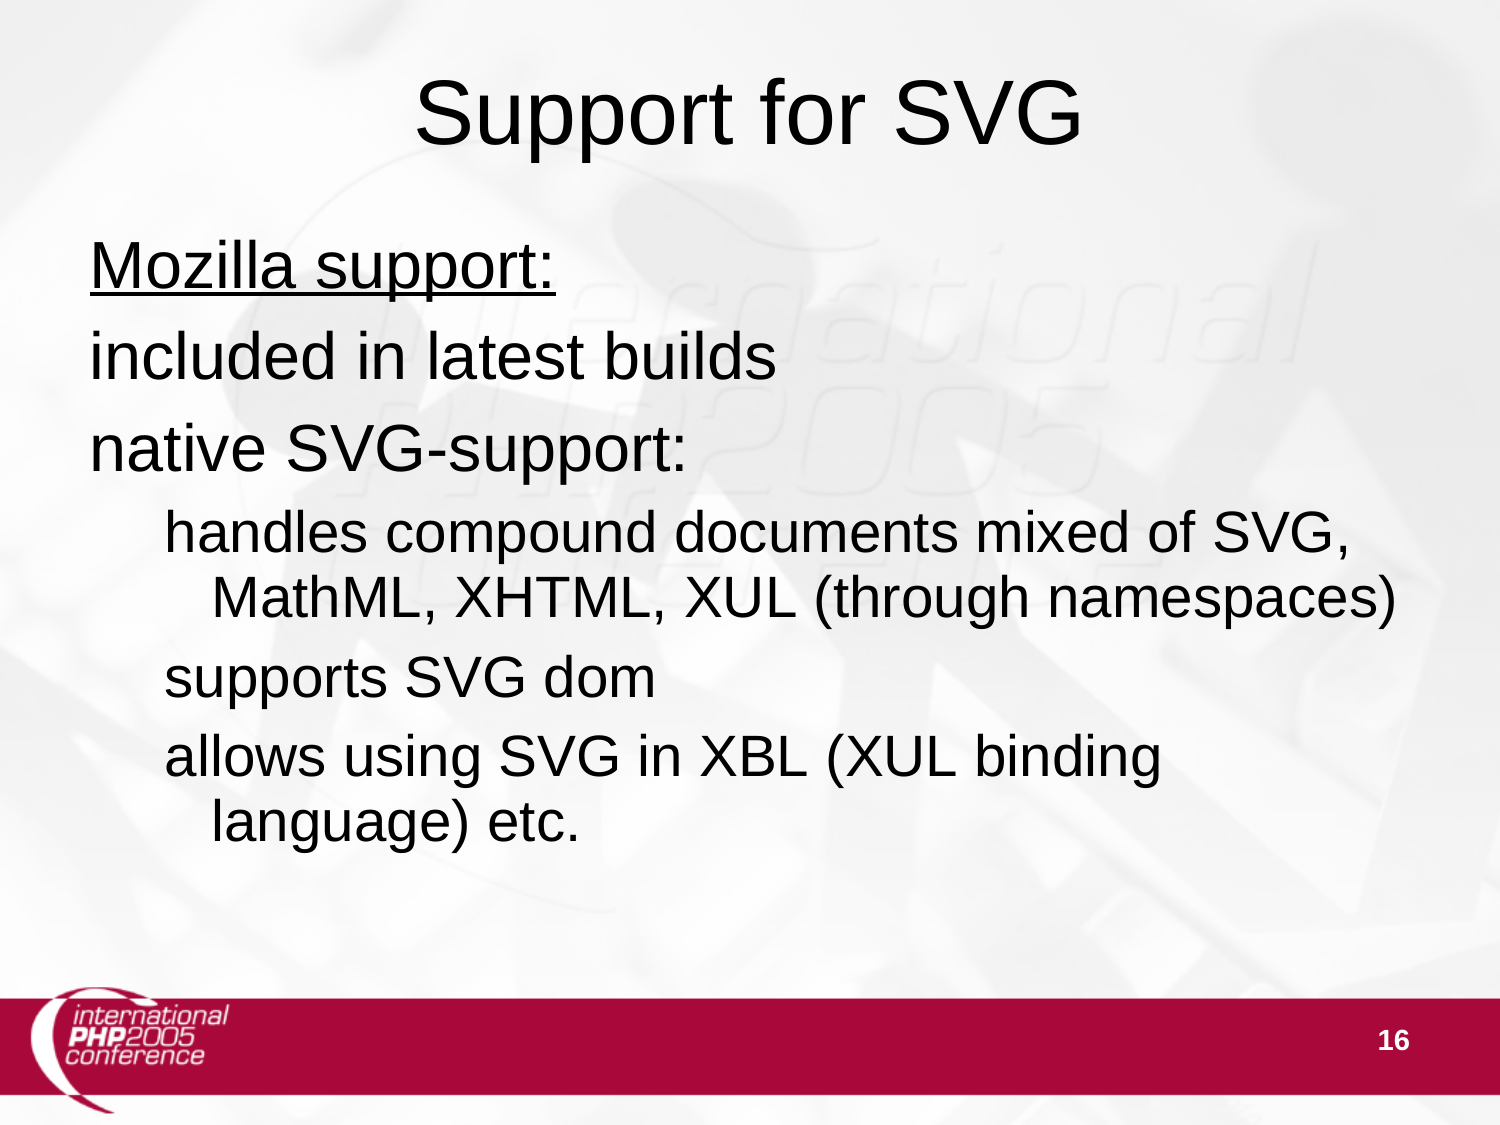

# Support for SVG
Mozilla support:
included in latest builds
native SVG-support:
handles compound documents mixed of SVG, MathML, XHTML, XUL (through namespaces)
supports SVG dom
allows using SVG in XBL (XUL binding language) etc.
16